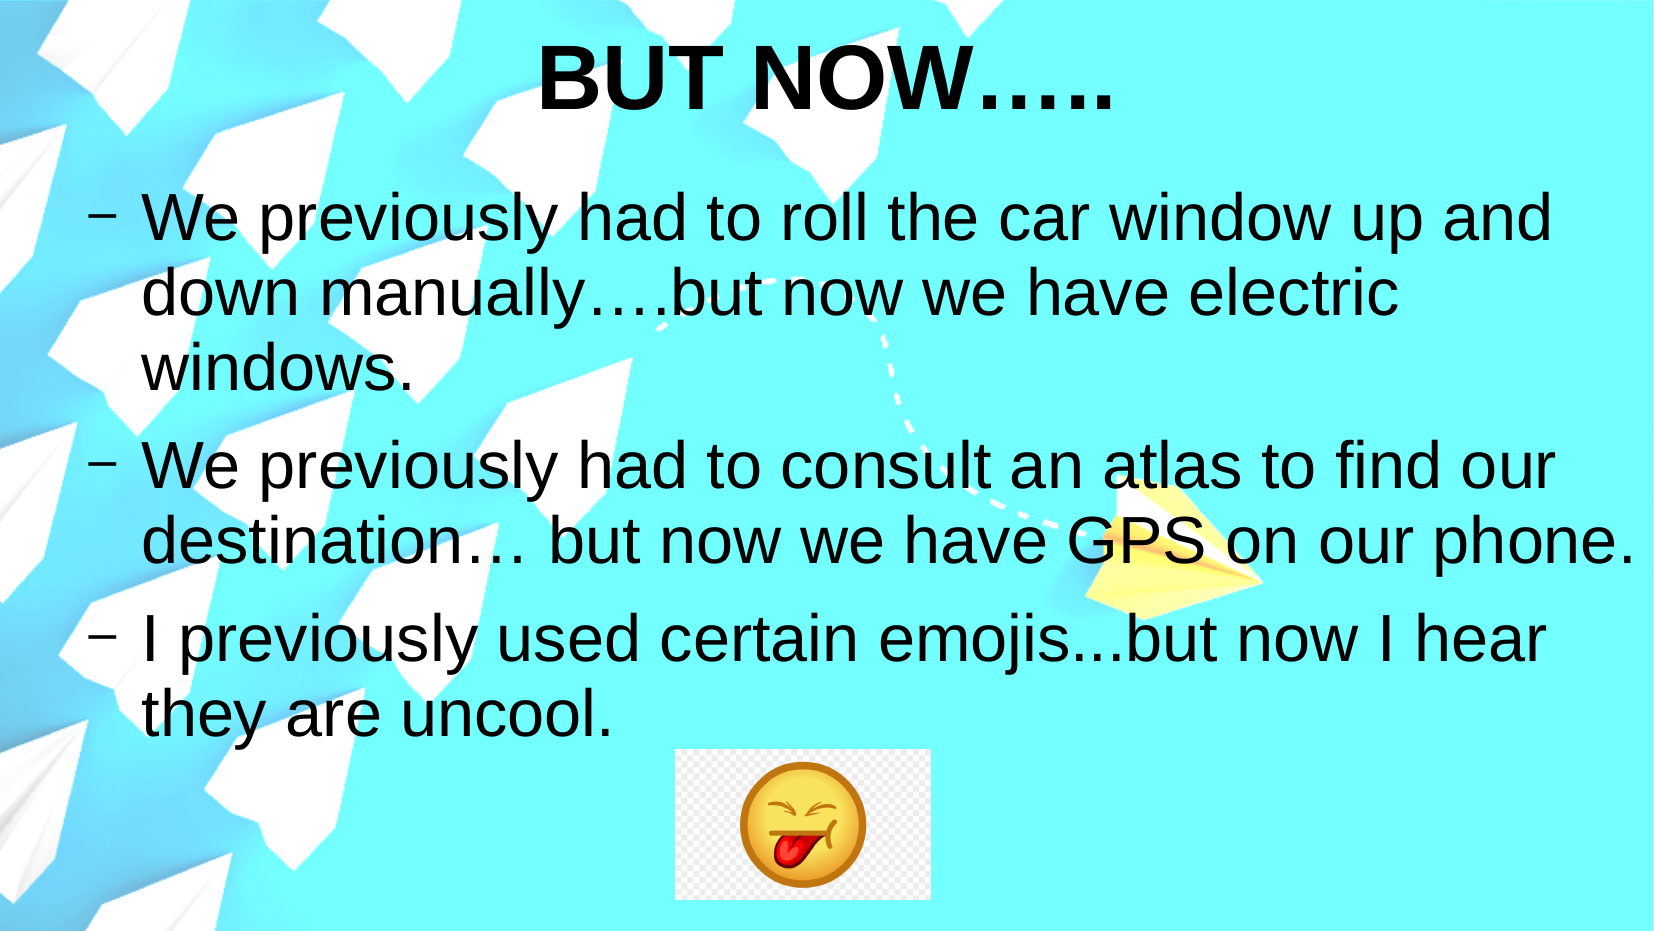

# BUT NOW…..
We previously had to roll the car window up and down manually….but now we have electric windows.
We previously had to consult an atlas to find our destination… but now we have GPS on our phone.
I previously used certain emojis...but now I hear they are uncool.